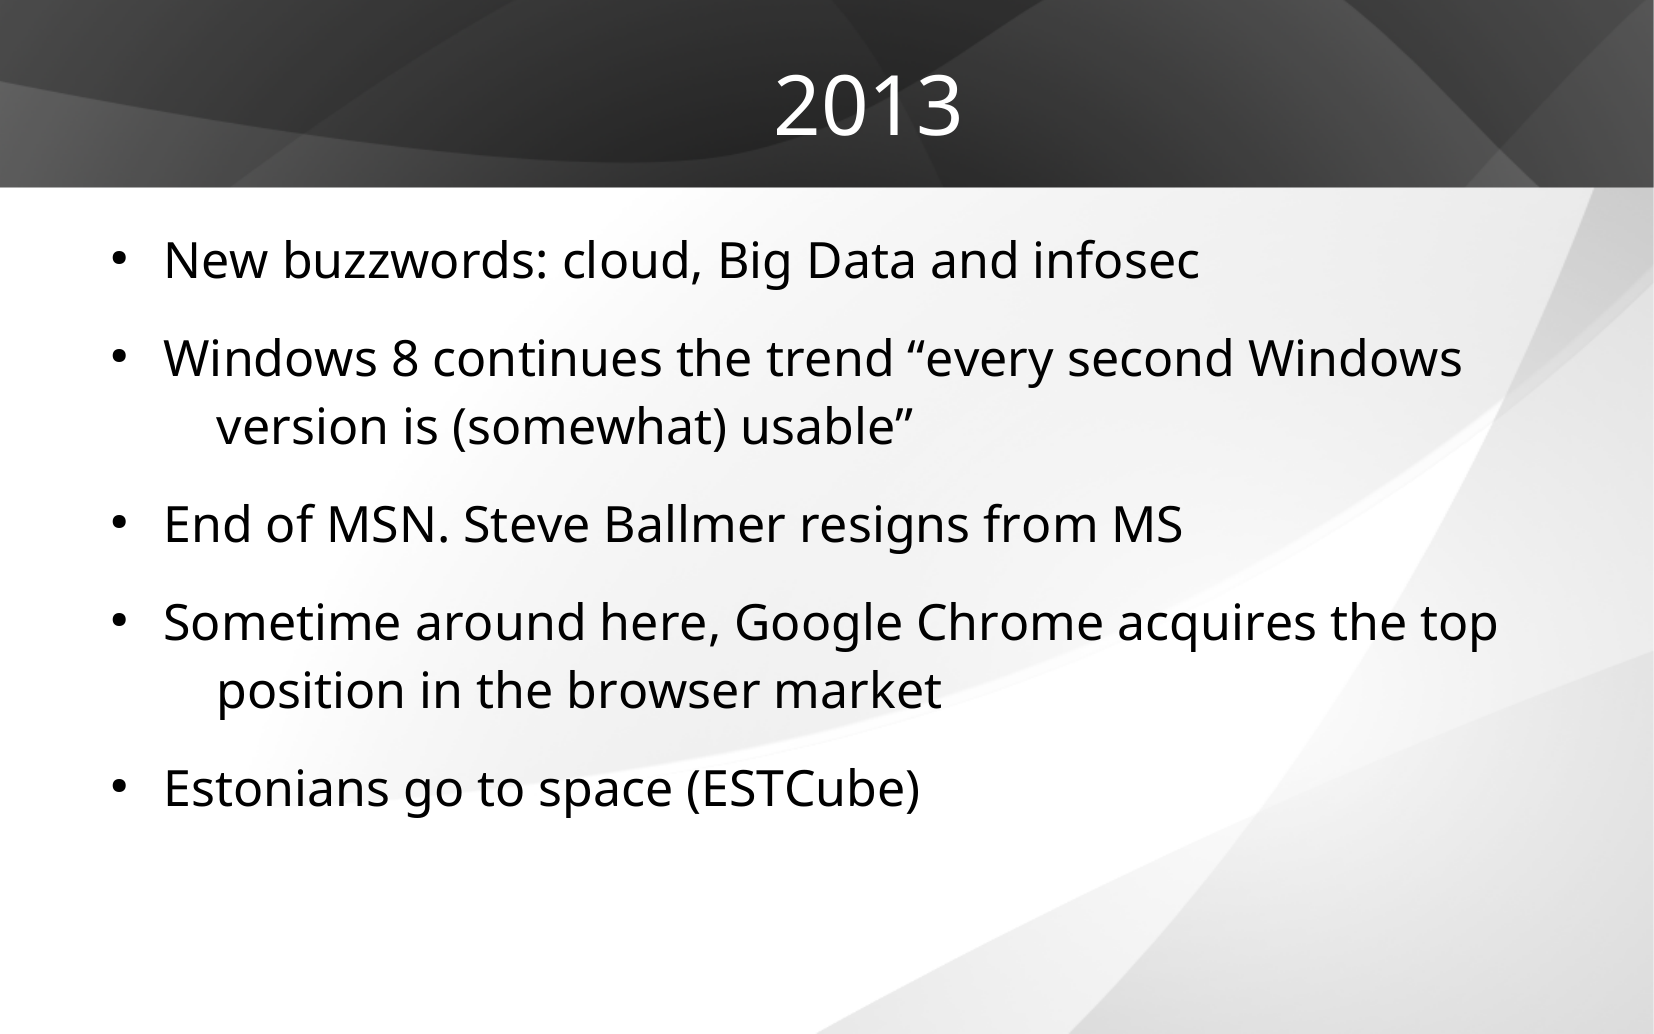

# 2013
New buzzwords: cloud, Big Data and infosec
Windows 8 continues the trend “every second Windows version is (somewhat) usable”
End of MSN. Steve Ballmer resigns from MS
Sometime around here, Google Chrome acquires the top position in the browser market
Estonians go to space (ESTCube)